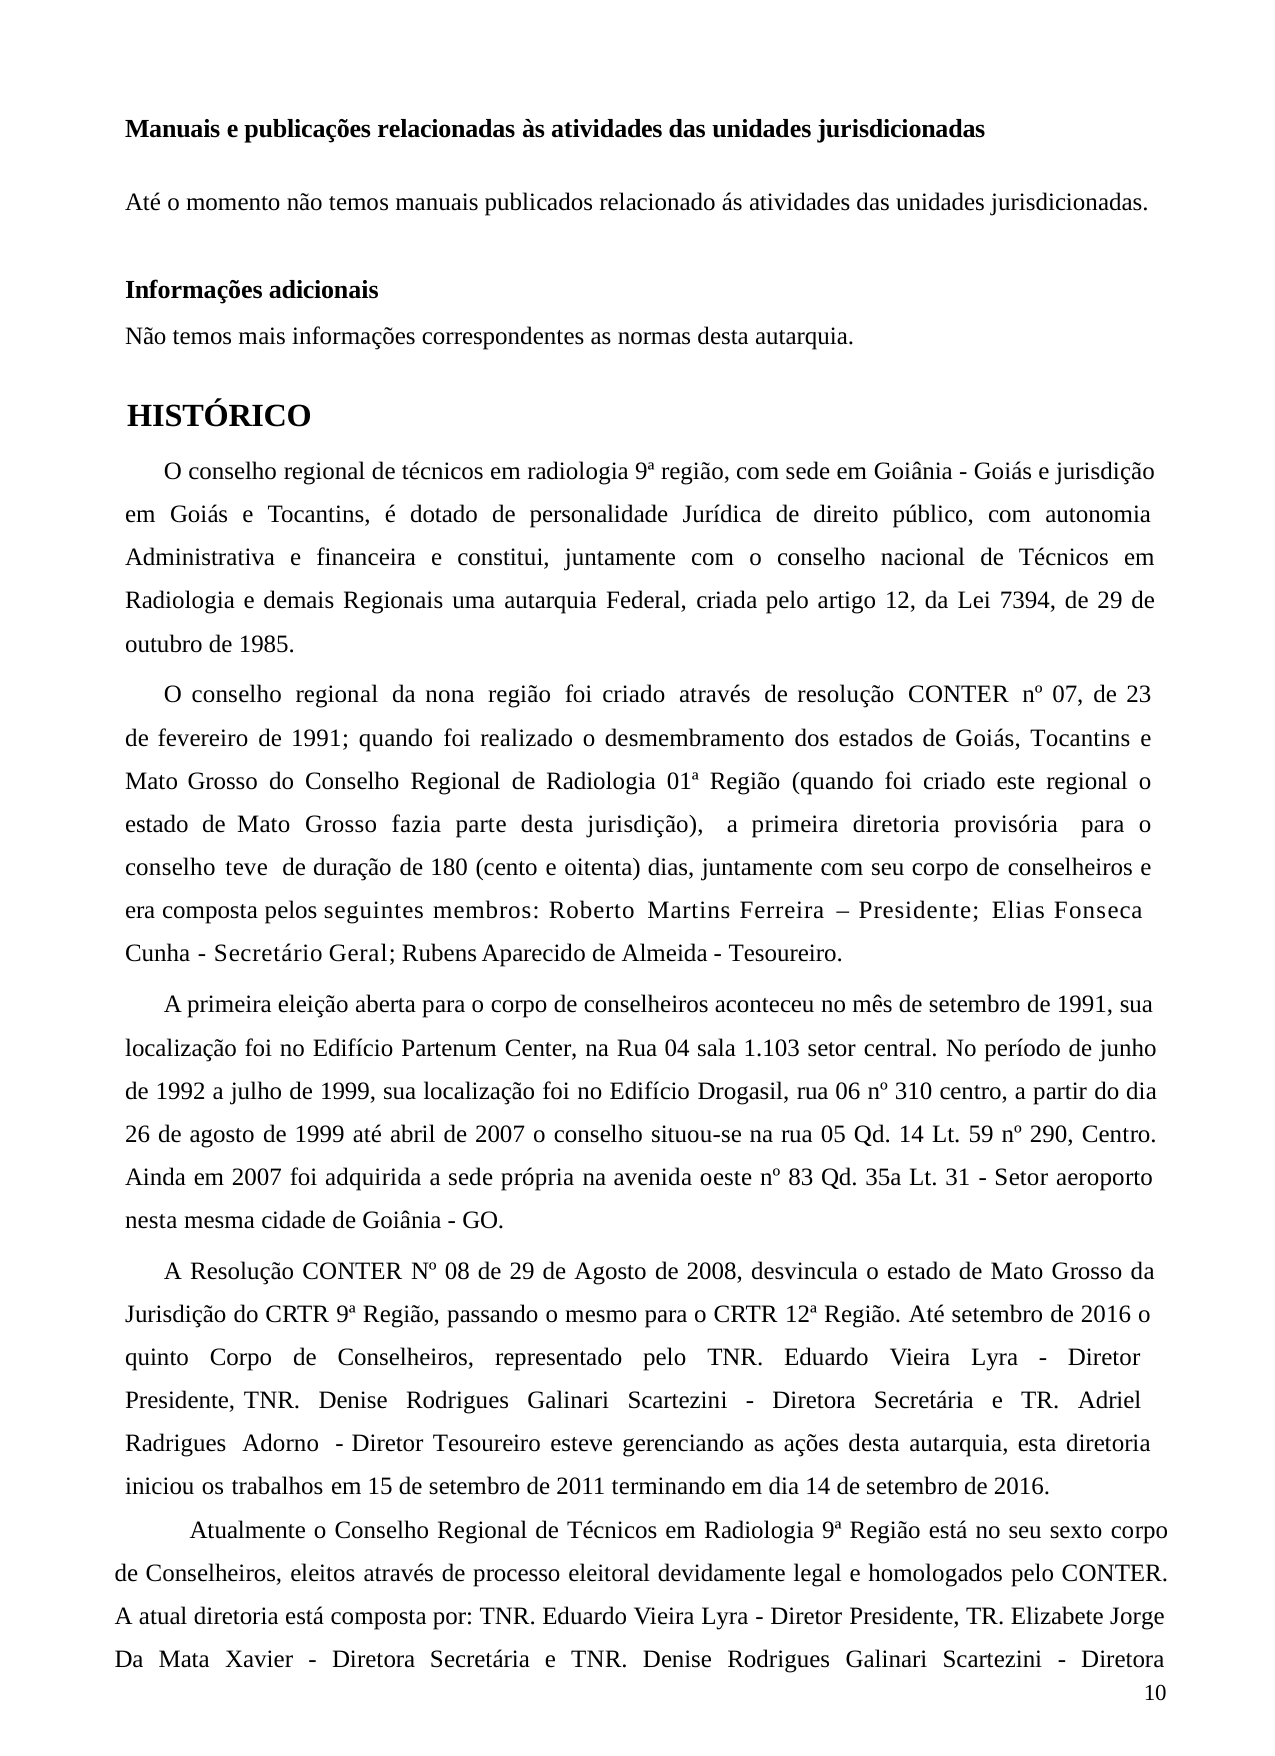

Manuais e publicações relacionadas às atividades das unidades jurisdicionadas
Até o momento não temos manuais publicados relacionado ás atividades das unidades jurisdicionadas.
Informações adicionais
Não temos mais informações correspondentes as normas desta autarquia.
HISTÓRICO
O conselho regional de técnicos em radiologia 9ª região, com sede em Goiânia - Goiás e jurisdição em Goiás e Tocantins, é dotado de personalidade Jurídica de direito público, com autonomia Administrativa e financeira e constitui, juntamente com o conselho nacional de Técnicos em Radiologia e demais Regionais uma autarquia Federal, criada pelo artigo 12, da Lei 7394, de 29 de outubro de 1985.
O conselho regional da nona região foi criado através de resolução CONTER nº 07, de 23 de fevereiro de 1991; quando foi realizado o desmembramento dos estados de Goiás, Tocantins e Mato Grosso do Conselho Regional de Radiologia 01ª Região (quando foi criado este regional o estado de Mato Grosso fazia parte desta jurisdição), a primeira diretoria provisória para o conselho teve de duração de 180 (cento e oitenta) dias, juntamente com seu corpo de conselheiros e era composta pelos seguintes membros: Roberto Martins Ferreira – Presidente; Elias Fonseca Cunha - Secretário Geral; Rubens Aparecido de Almeida - Tesoureiro.
A primeira eleição aberta para o corpo de conselheiros aconteceu no mês de setembro de 1991, sua localização foi no Edifício Partenum Center, na Rua 04 sala 1.103 setor central. No período de junho de 1992 a julho de 1999, sua localização foi no Edifício Drogasil, rua 06 nº 310 centro, a partir do dia 26 de agosto de 1999 até abril de 2007 o conselho situou-se na rua 05 Qd. 14 Lt. 59 nº 290, Centro. Ainda em 2007 foi adquirida a sede própria na avenida oeste nº 83 Qd. 35a Lt. 31 - Setor aeroporto nesta mesma cidade de Goiânia - GO.
A Resolução CONTER Nº 08 de 29 de Agosto de 2008, desvincula o estado de Mato Grosso da Jurisdição do CRTR 9ª Região, passando o mesmo para o CRTR 12ª Região. Até setembro de 2016 o quinto Corpo de Conselheiros, representado pelo TNR. Eduardo Vieira Lyra - Diretor Presidente, TNR. Denise Rodrigues Galinari Scartezini - Diretora Secretária e TR. Adriel Radrigues Adorno - Diretor Tesoureiro esteve gerenciando as ações desta autarquia, esta diretoria iniciou os trabalhos em 15 de setembro de 2011 terminando em dia 14 de setembro de 2016.
Atualmente o Conselho Regional de Técnicos em Radiologia 9ª Região está no seu sexto corpo de Conselheiros, eleitos através de processo eleitoral devidamente legal e homologados pelo CONTER. A atual diretoria está composta por: TNR. Eduardo Vieira Lyra - Diretor Presidente, TR. Elizabete Jorge Da Mata Xavier - Diretora Secretária e TNR. Denise Rodrigues Galinari Scartezini - Diretora
10